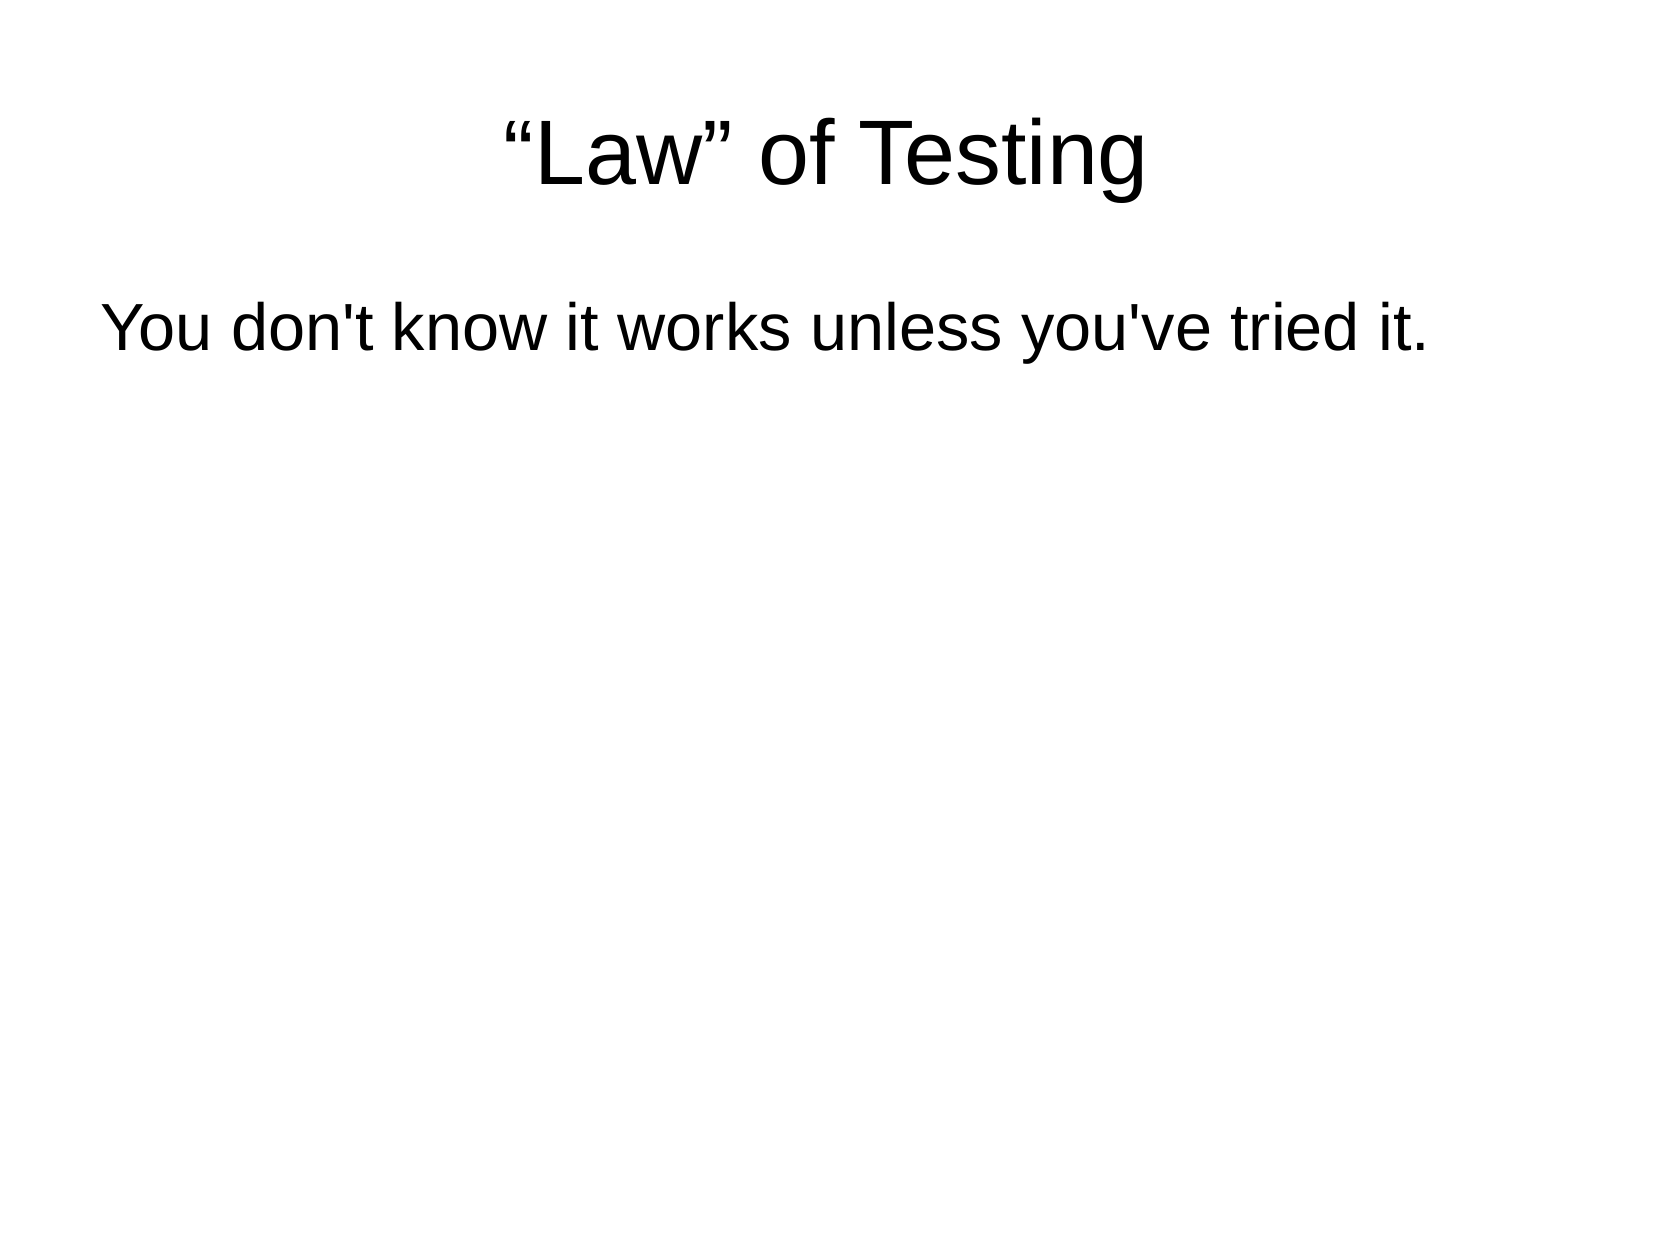

# “Law” of Testing
You don't know it works unless you've tried it.